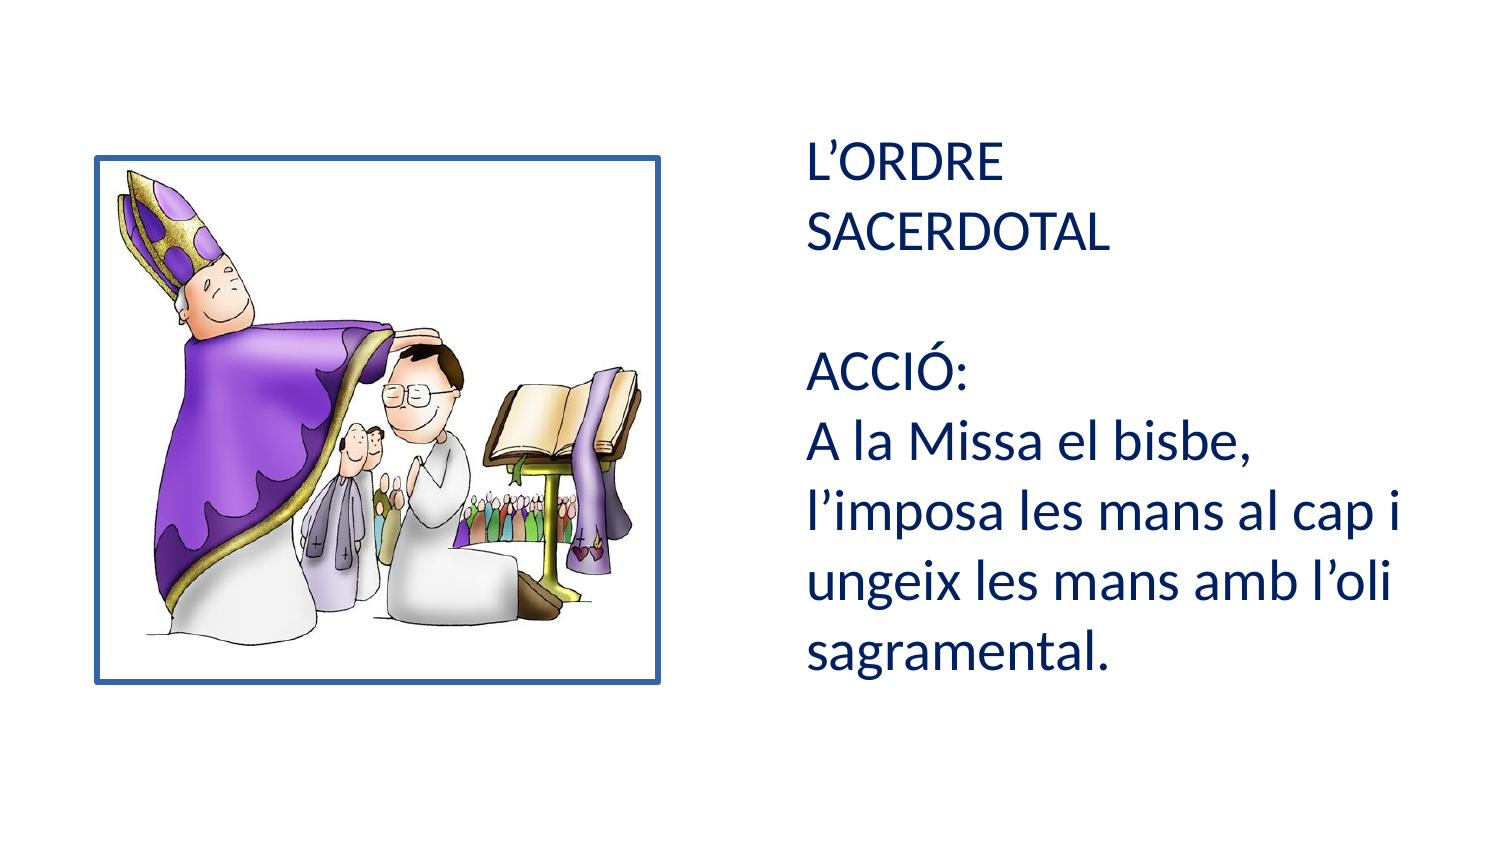

L’ORDRE
SACERDOTAL
ACCIÓ:
A la Missa el bisbe, l’imposa les mans al cap i ungeix les mans amb l’oli sagramental.